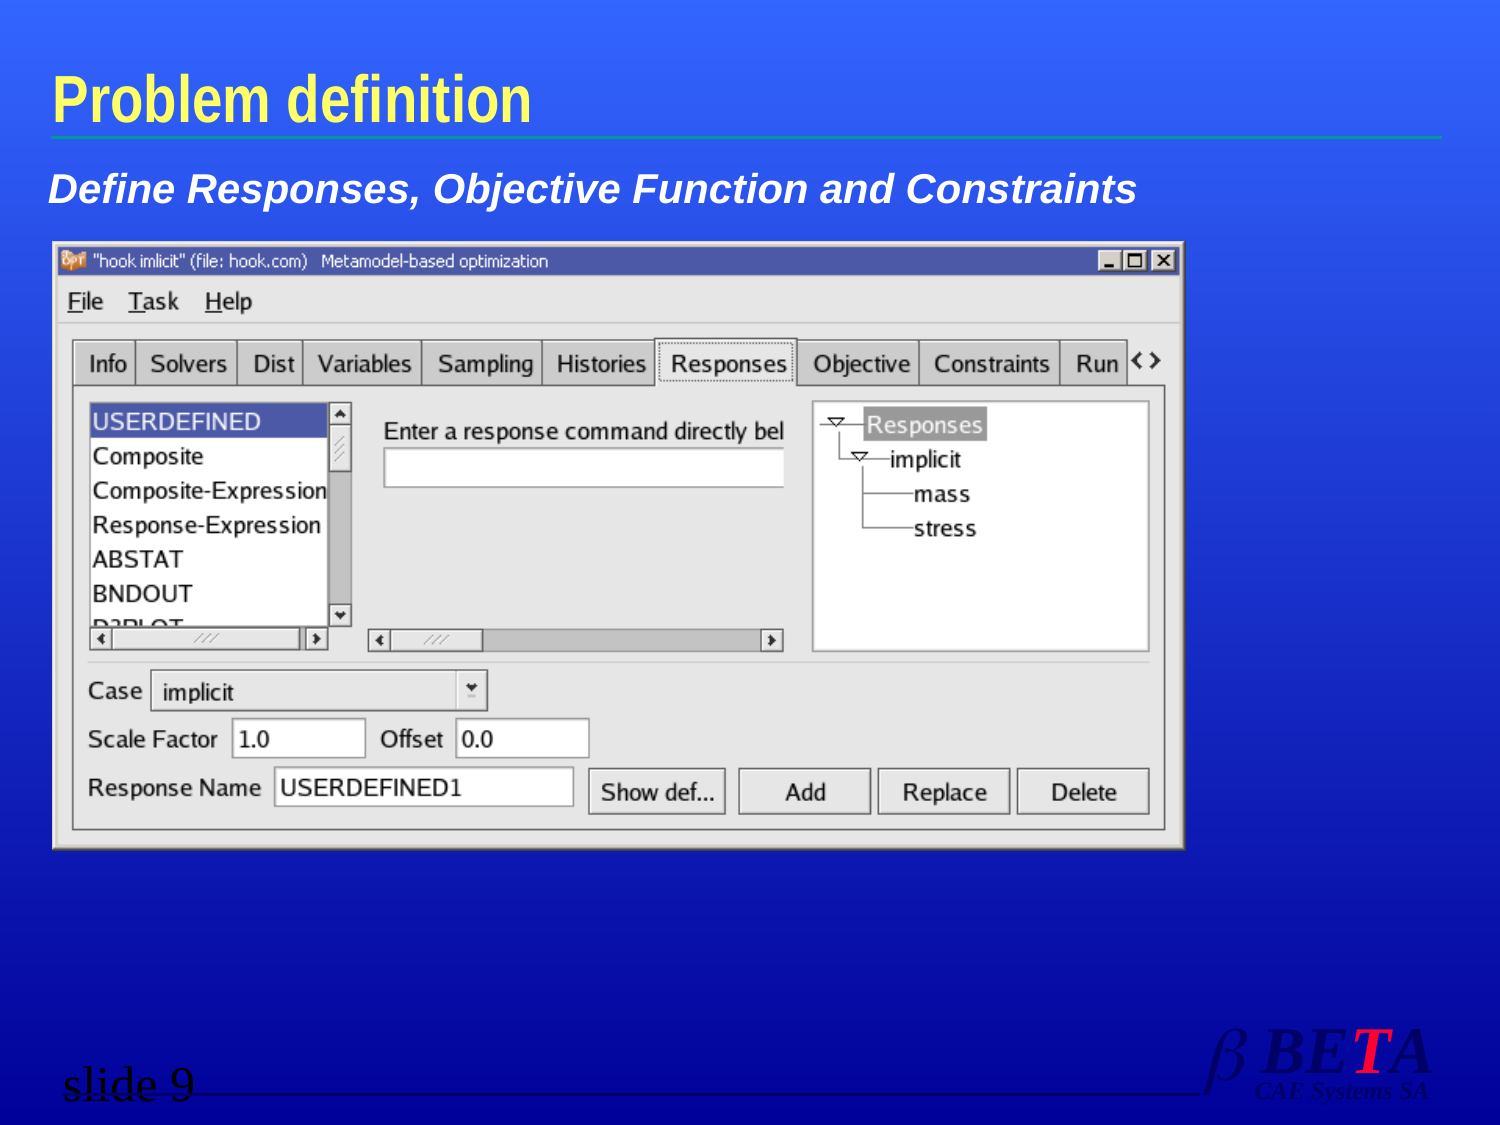

# Problem definition
Define Responses, Objective Function and Constraints
9